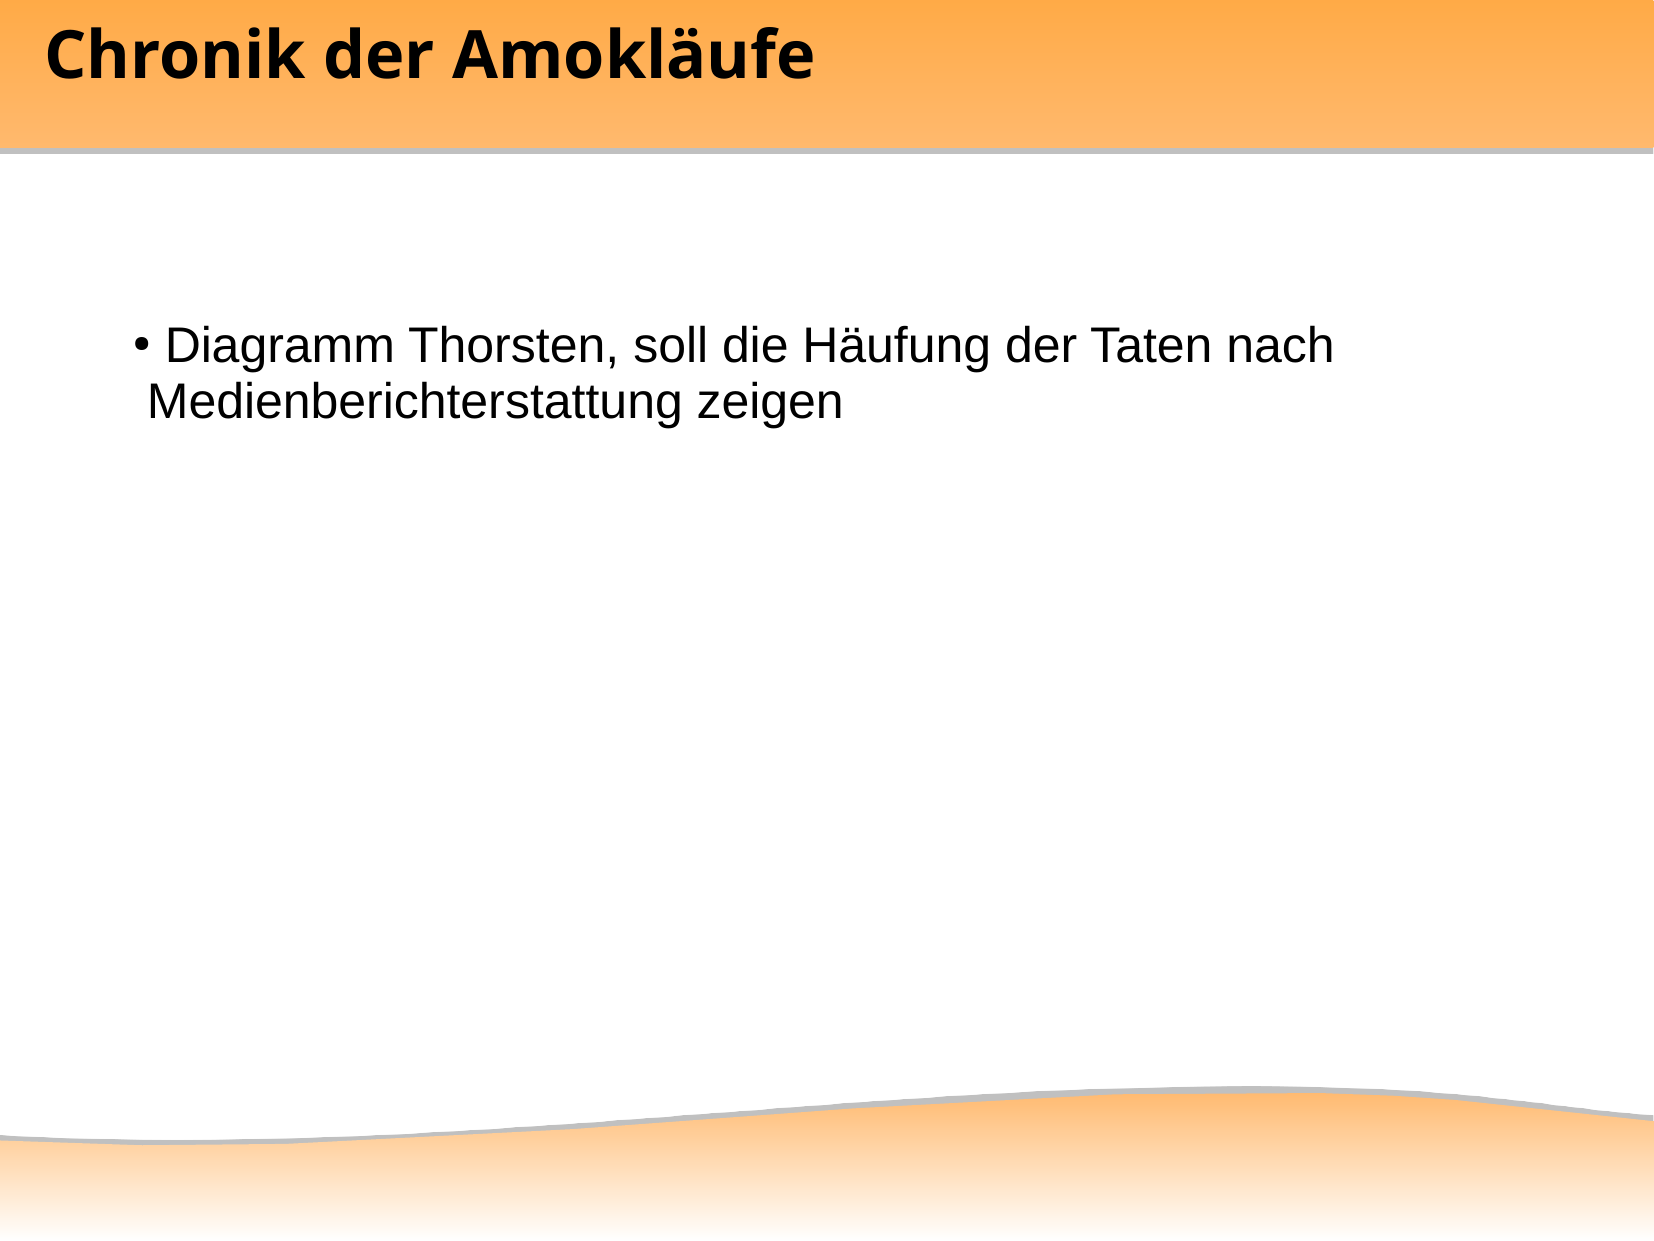

Chronik der Amokläufe
 Diagramm Thorsten, soll die Häufung der Taten nach
 Medienberichterstattung zeigen